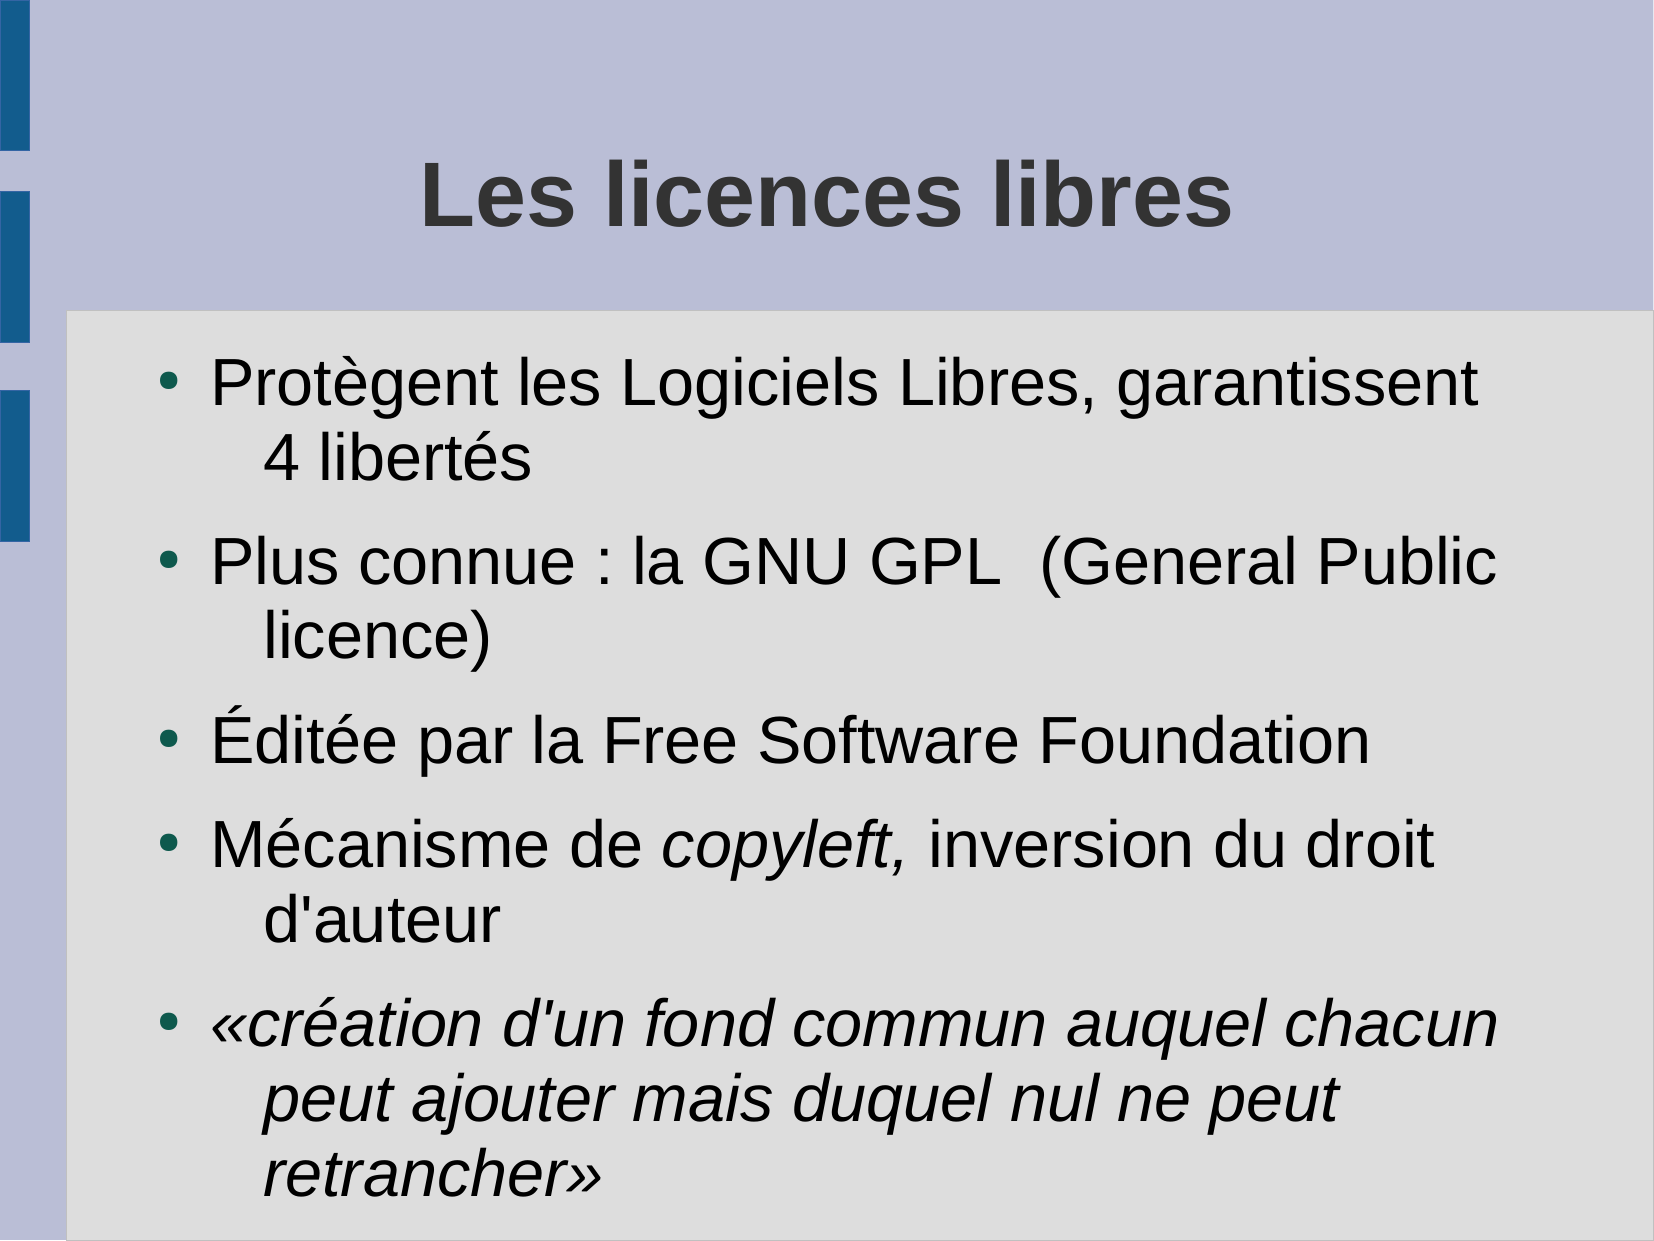

# Les licences libres
Protègent les Logiciels Libres, garantissent 4 libertés
Plus connue : la GNU GPL (General Public licence)
Éditée par la Free Software Foundation
Mécanisme de copyleft, inversion du droit d'auteur
«création d'un fond commun auquel chacun peut ajouter mais duquel nul ne peut retrancher»
Conduit à la création d'un bien commun informationnel
Universalité des droits associés